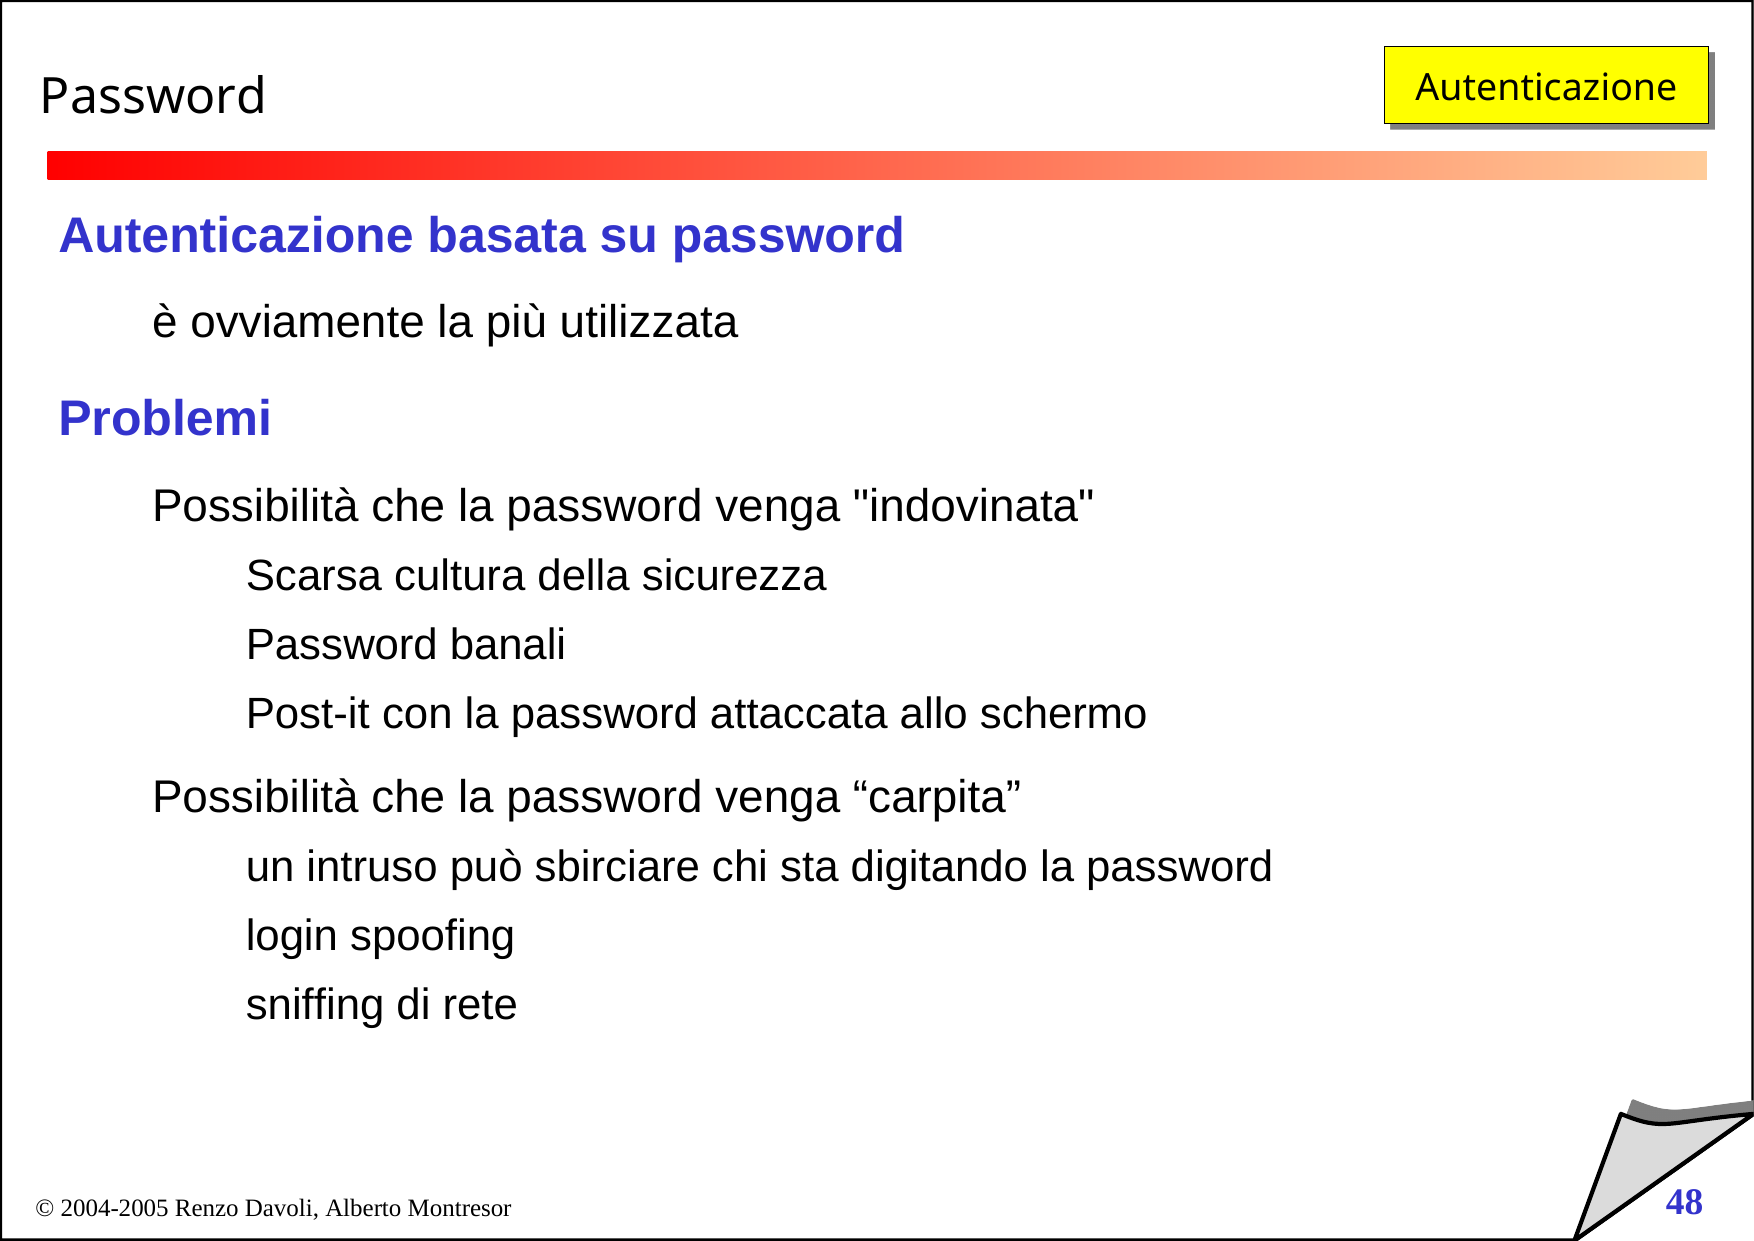

Autenticazione
# Password
Autenticazione basata su password
è ovviamente la più utilizzata
Problemi
Possibilità che la password venga "indovinata"
Scarsa cultura della sicurezza
Password banali
Post-it con la password attaccata allo schermo
Possibilità che la password venga “carpita”
un intruso può sbirciare chi sta digitando la password
login spoofing
sniffing di rete